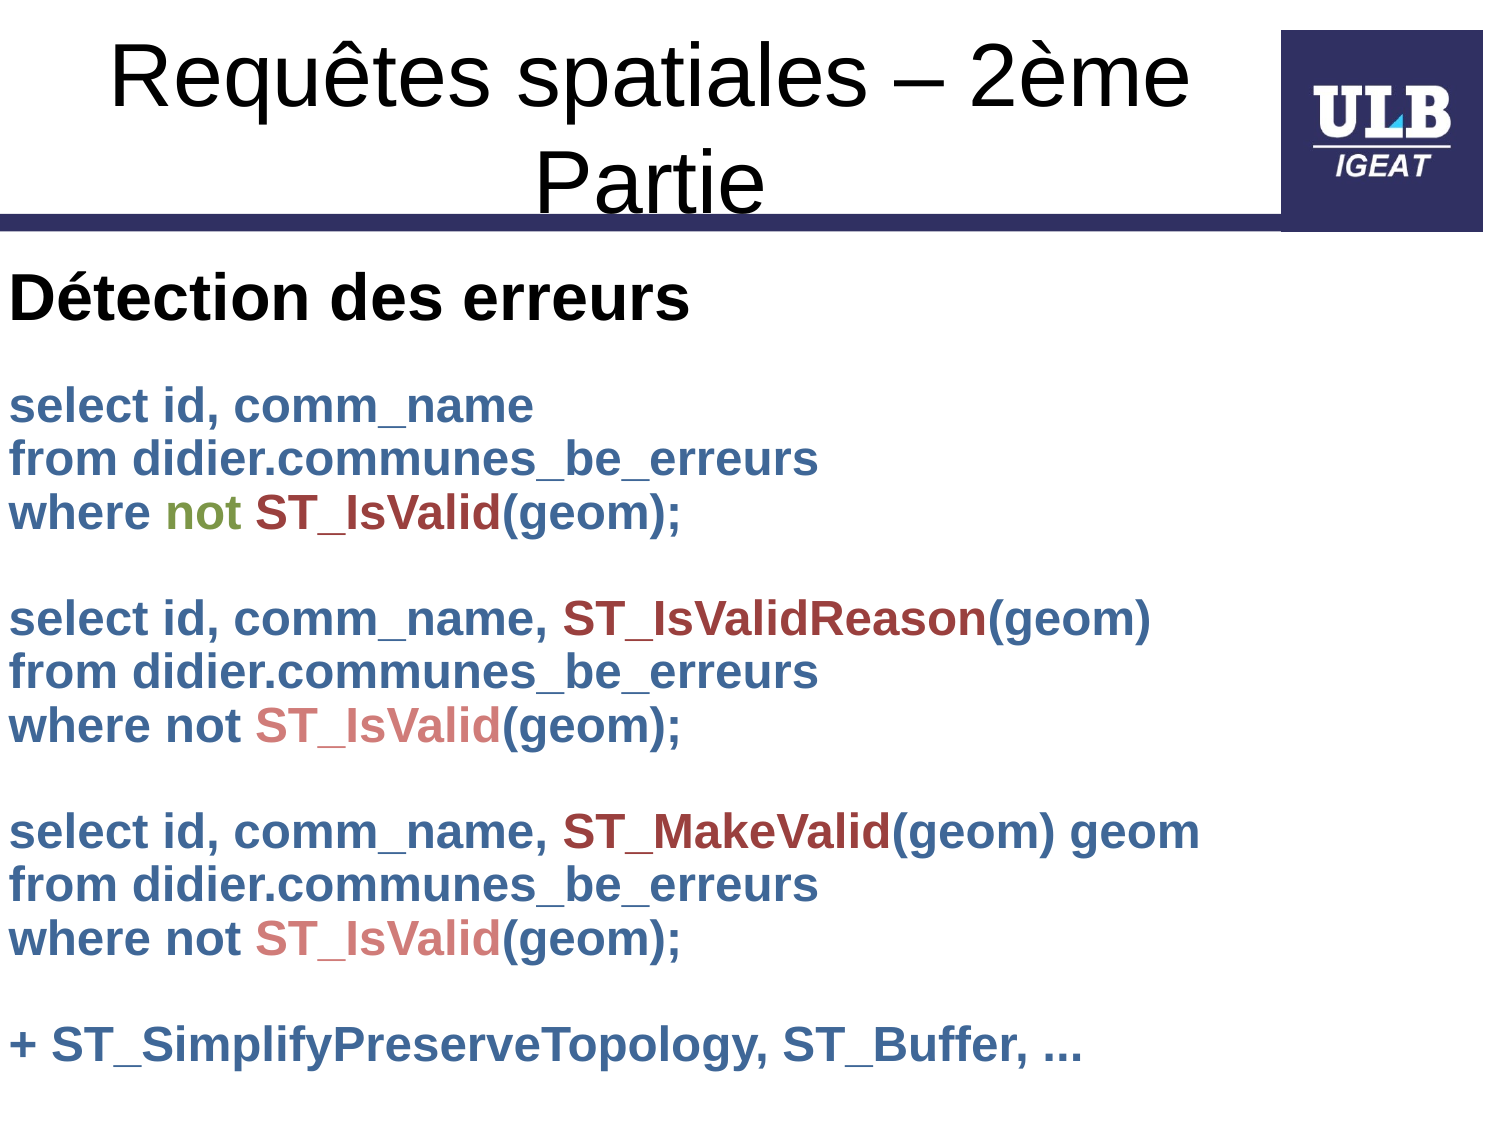

# Requêtes spatiales – 2ème Partie
Détection des erreurs
select id, comm_name
from didier.communes_be_erreurs
where not ST_IsValid(geom);
select id, comm_name, ST_IsValidReason(geom)
from didier.communes_be_erreurs
where not ST_IsValid(geom);
select id, comm_name, ST_MakeValid(geom) geom
from didier.communes_be_erreurs
where not ST_IsValid(geom);
+ ST_SimplifyPreserveTopology, ST_Buffer, ...